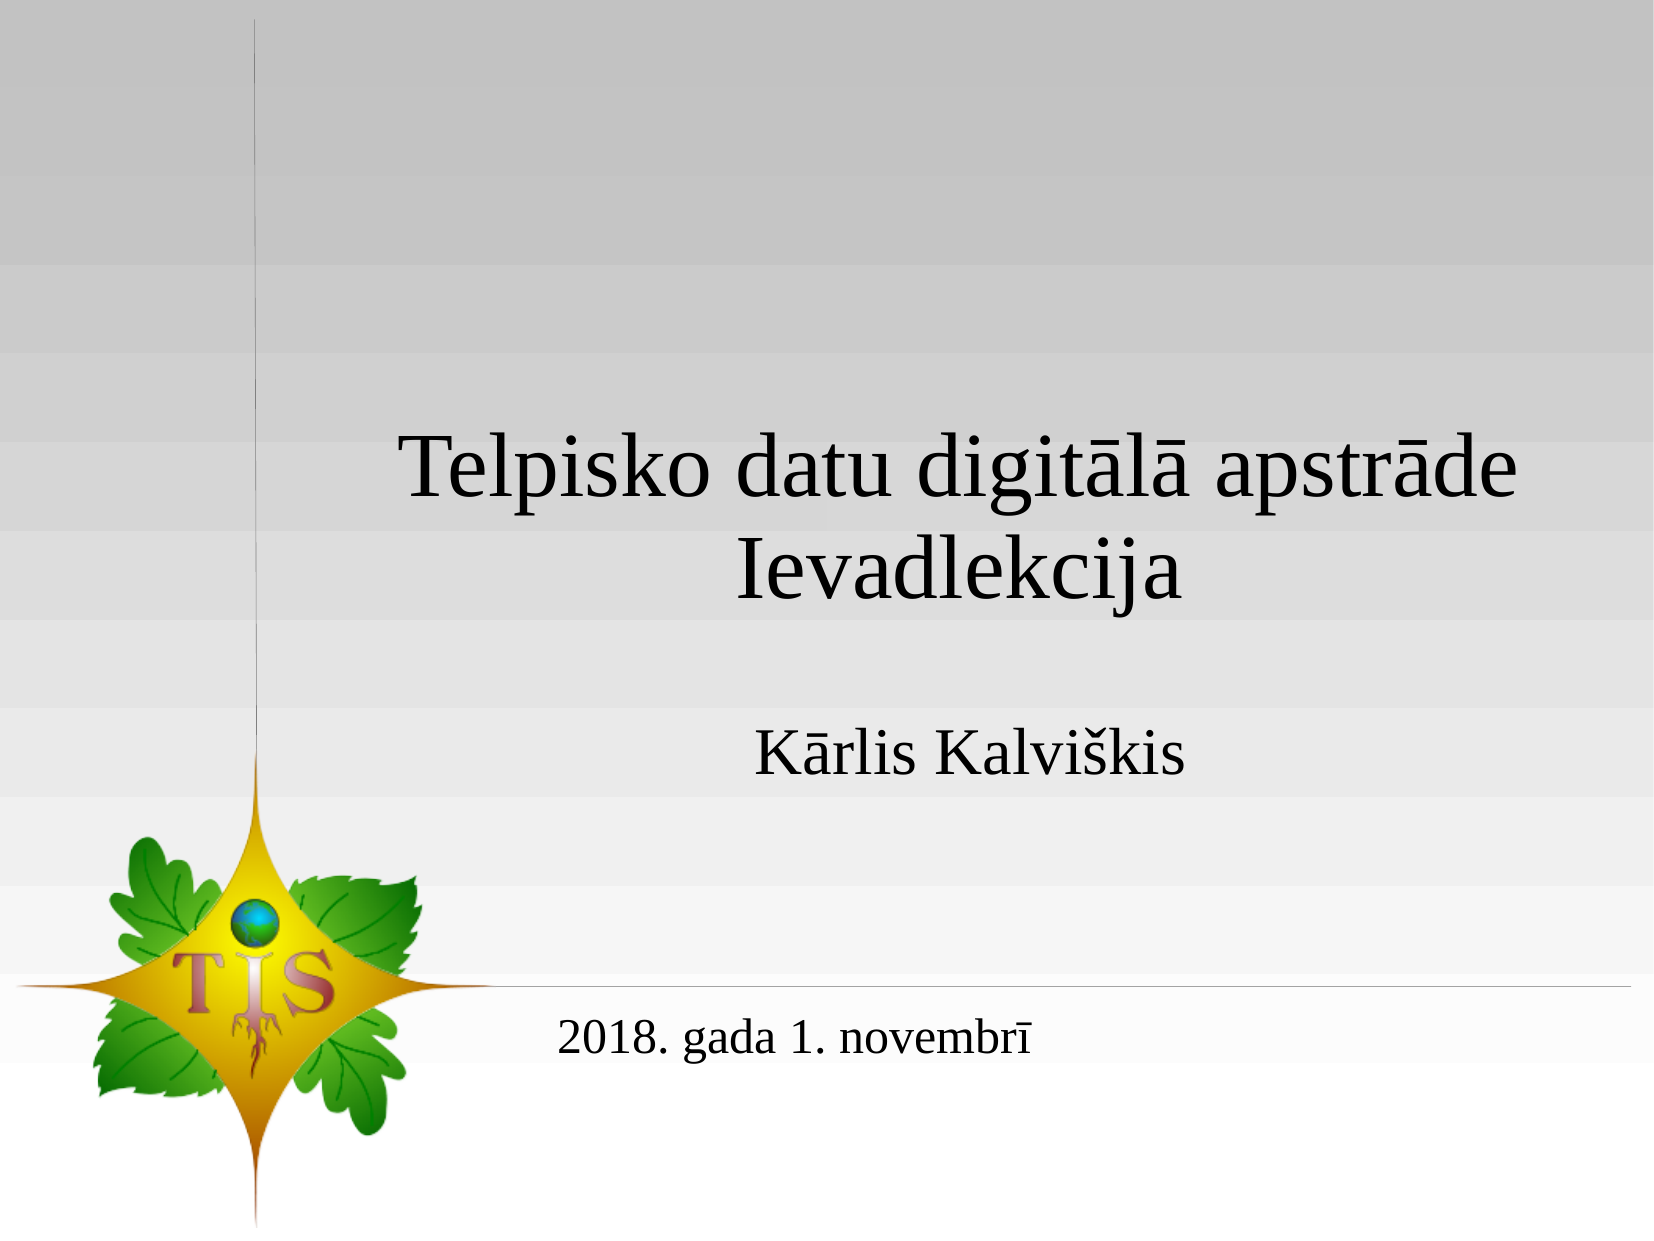

# Telpisko datu digitālā apstrāde Ievadlekcija
2018. gada 1. novembrī